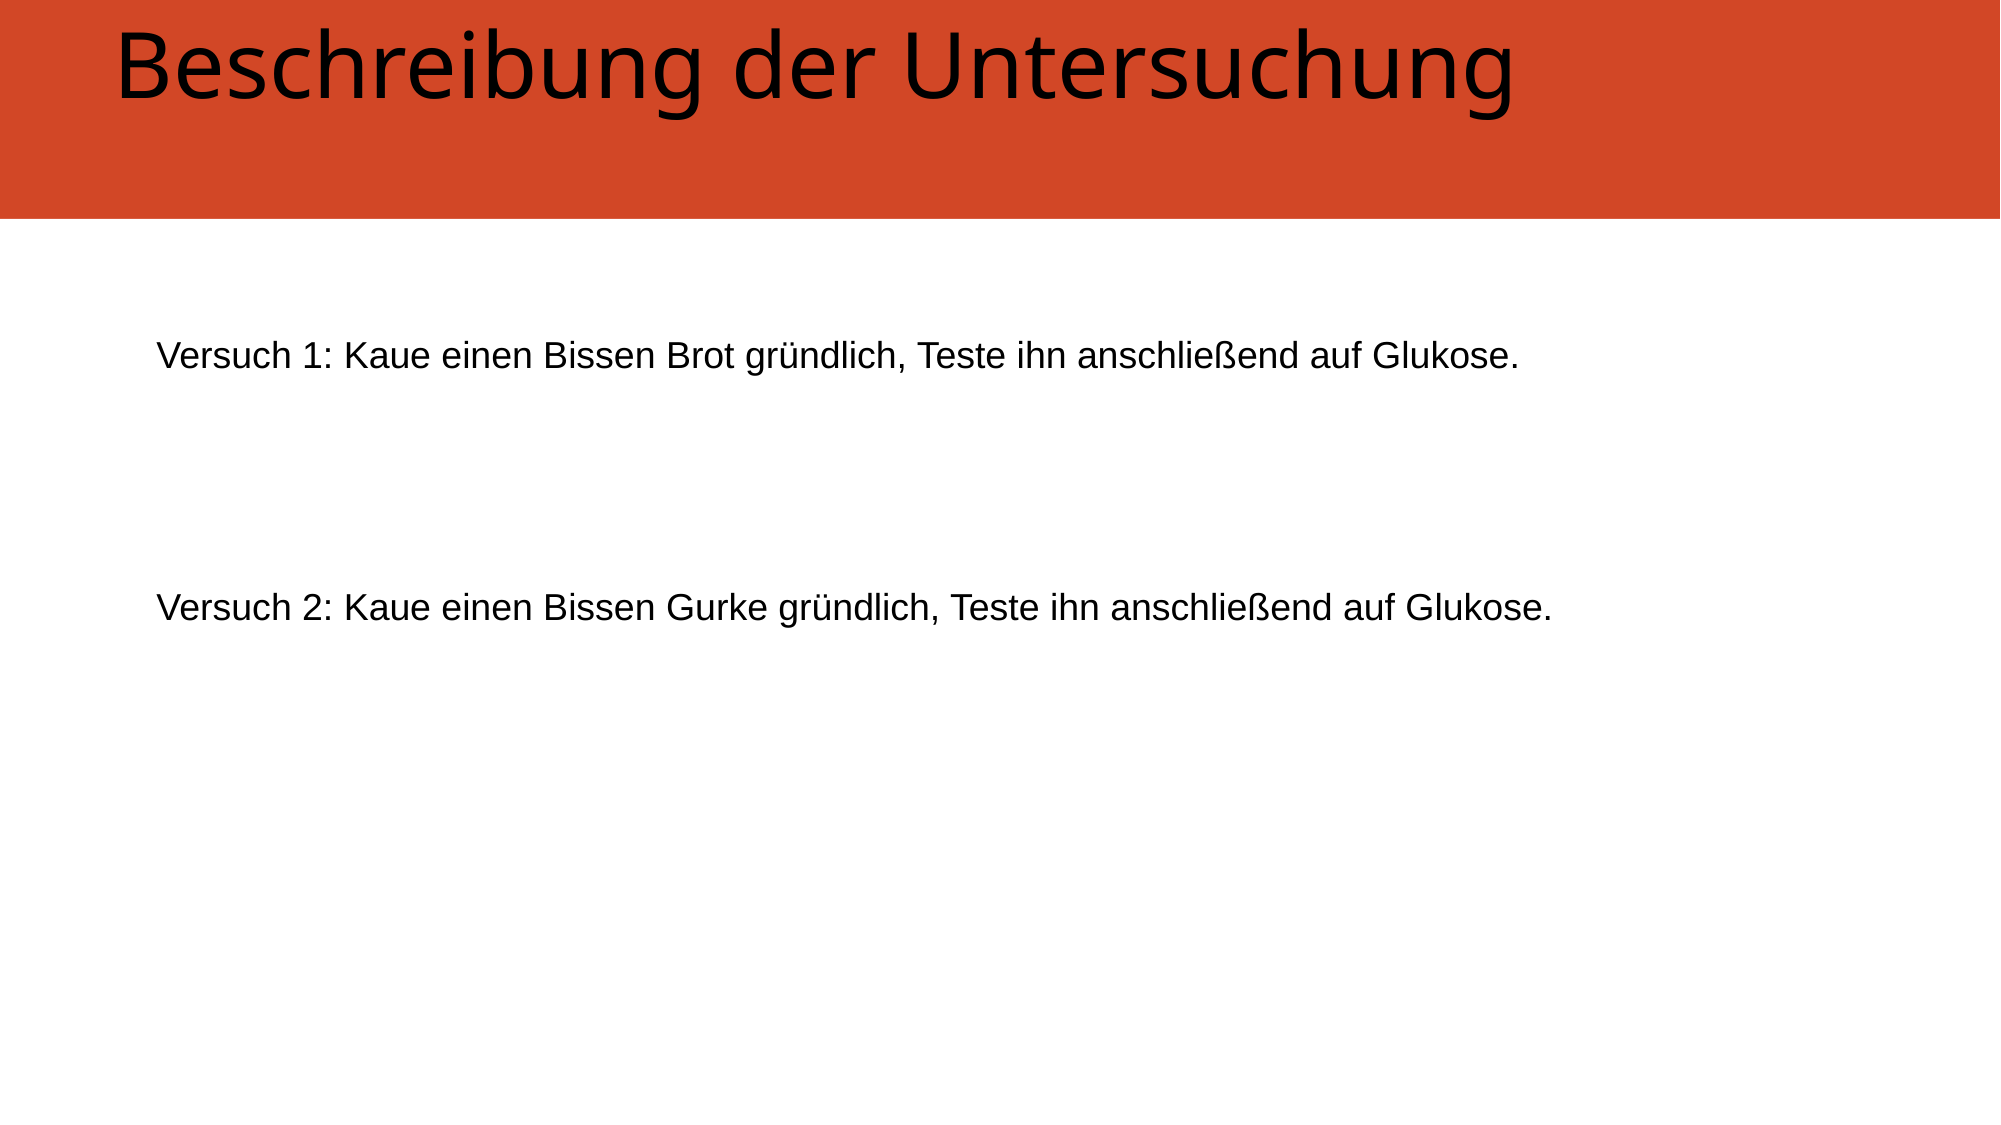

# Beschreibung der Untersuchung
Versuch 1: Kaue einen Bissen Brot gründlich, Teste ihn anschließend auf Glukose.
Versuch 2: Kaue einen Bissen Gurke gründlich, Teste ihn anschließend auf Glukose.